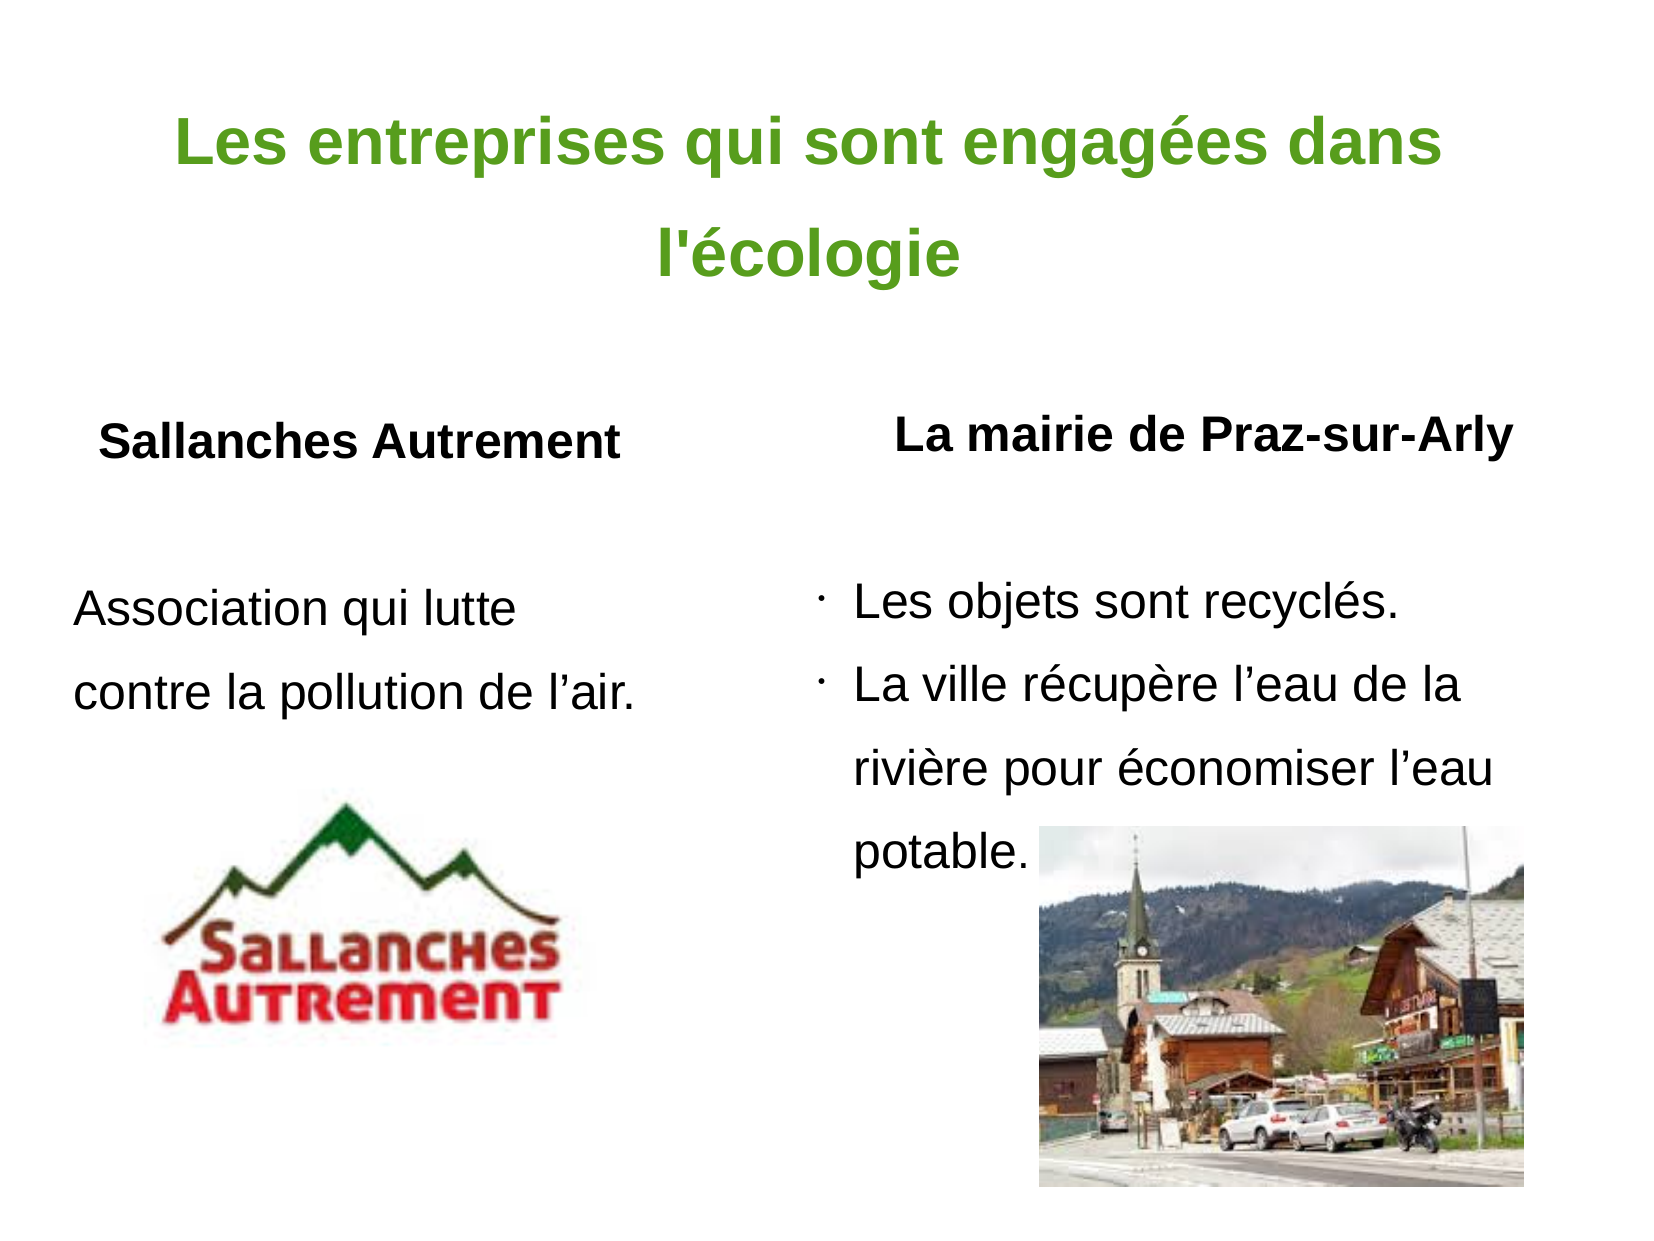

Les entreprises qui sont engagées dans l'écologie
La mairie de Praz-sur-Arly
Les objets sont recyclés.
La ville récupère l’eau de la rivière pour économiser l’eau potable.
Sallanches Autrement
Association qui lutte contre la pollution de l’air.